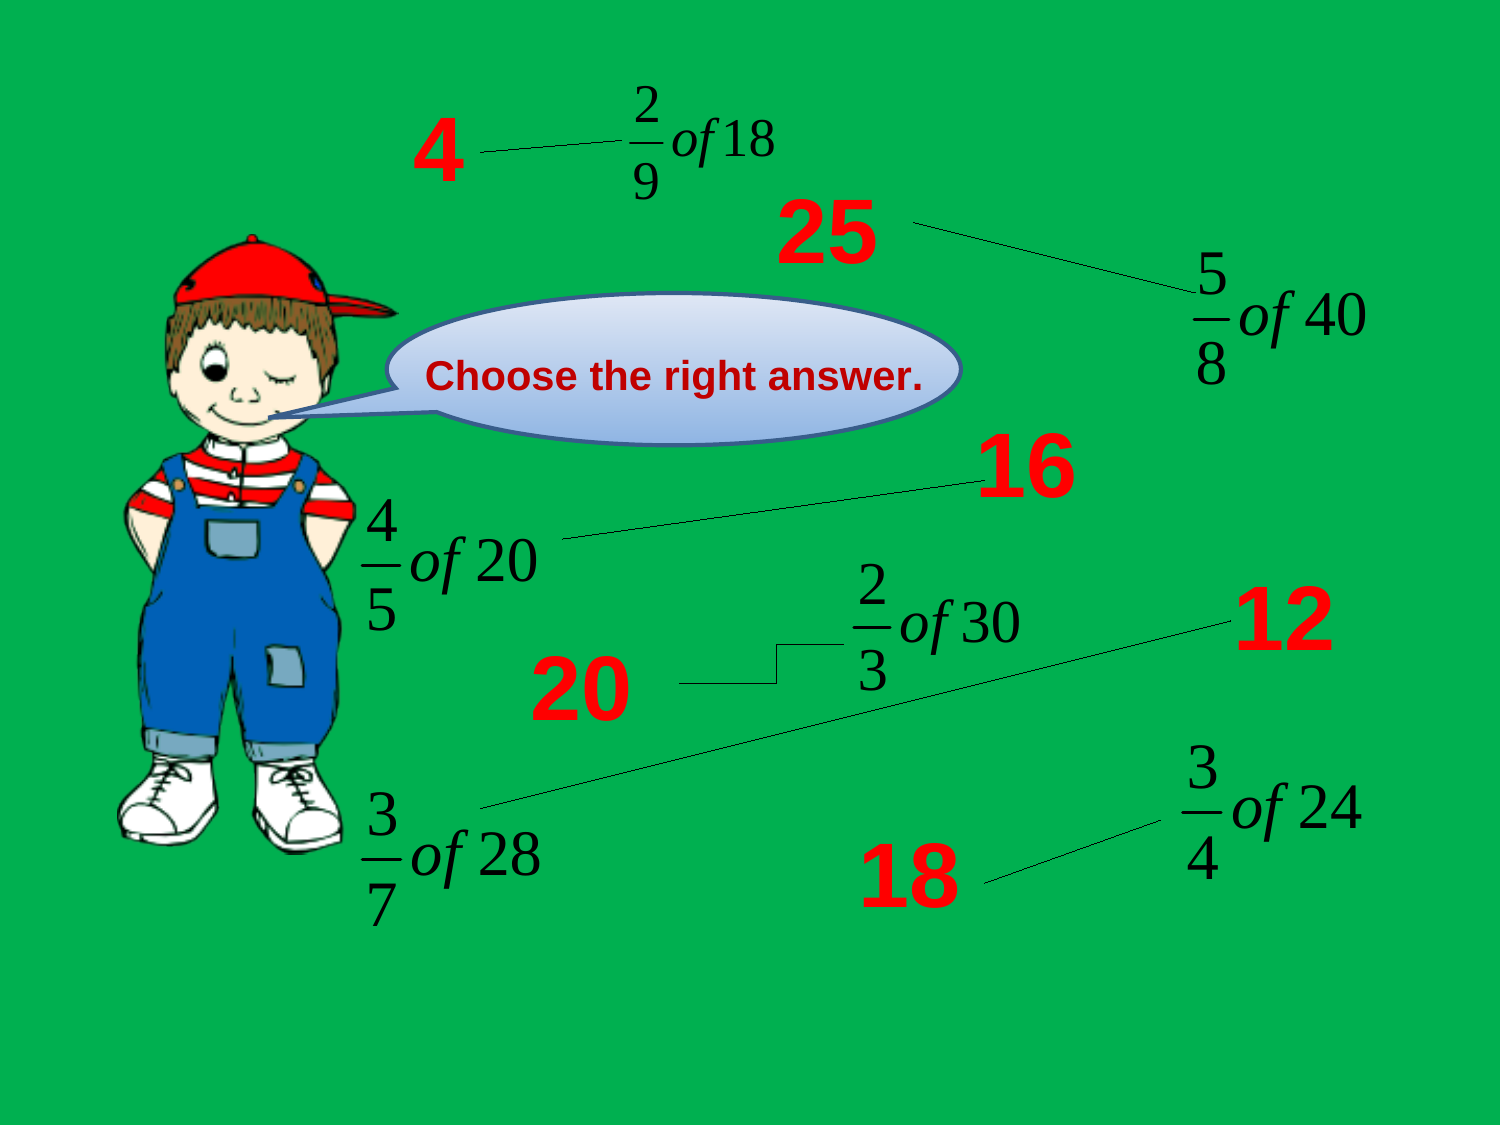

4
25
Choose the right answer.
16
12
20
18